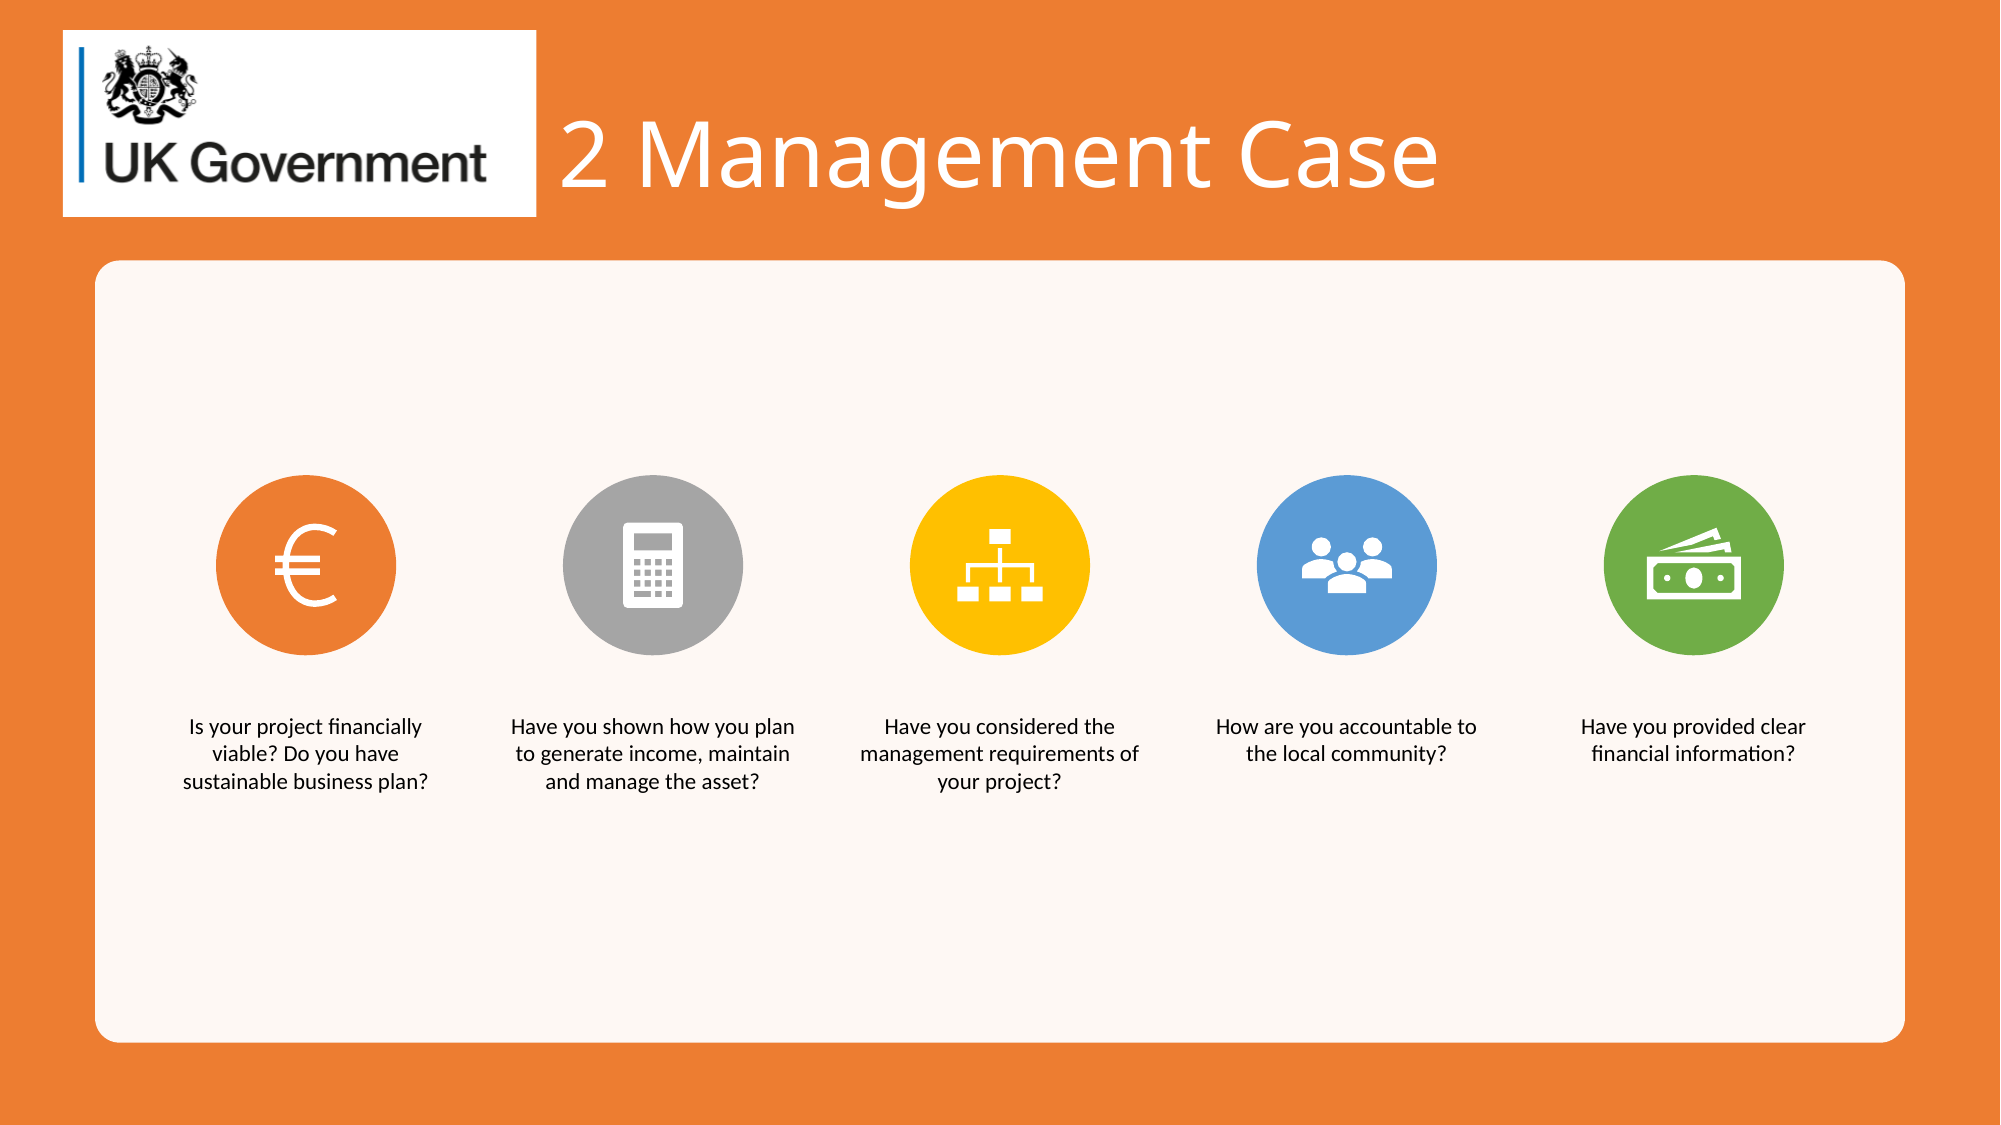

# 2 Management Case
Is your project financially viable? Do you have sustainable business plan?
Have you shown how you plan to generate income, maintain and manage the asset?
Have you considered the management requirements of your project?
How are you accountable to the local community?
Have you provided clear financial information?